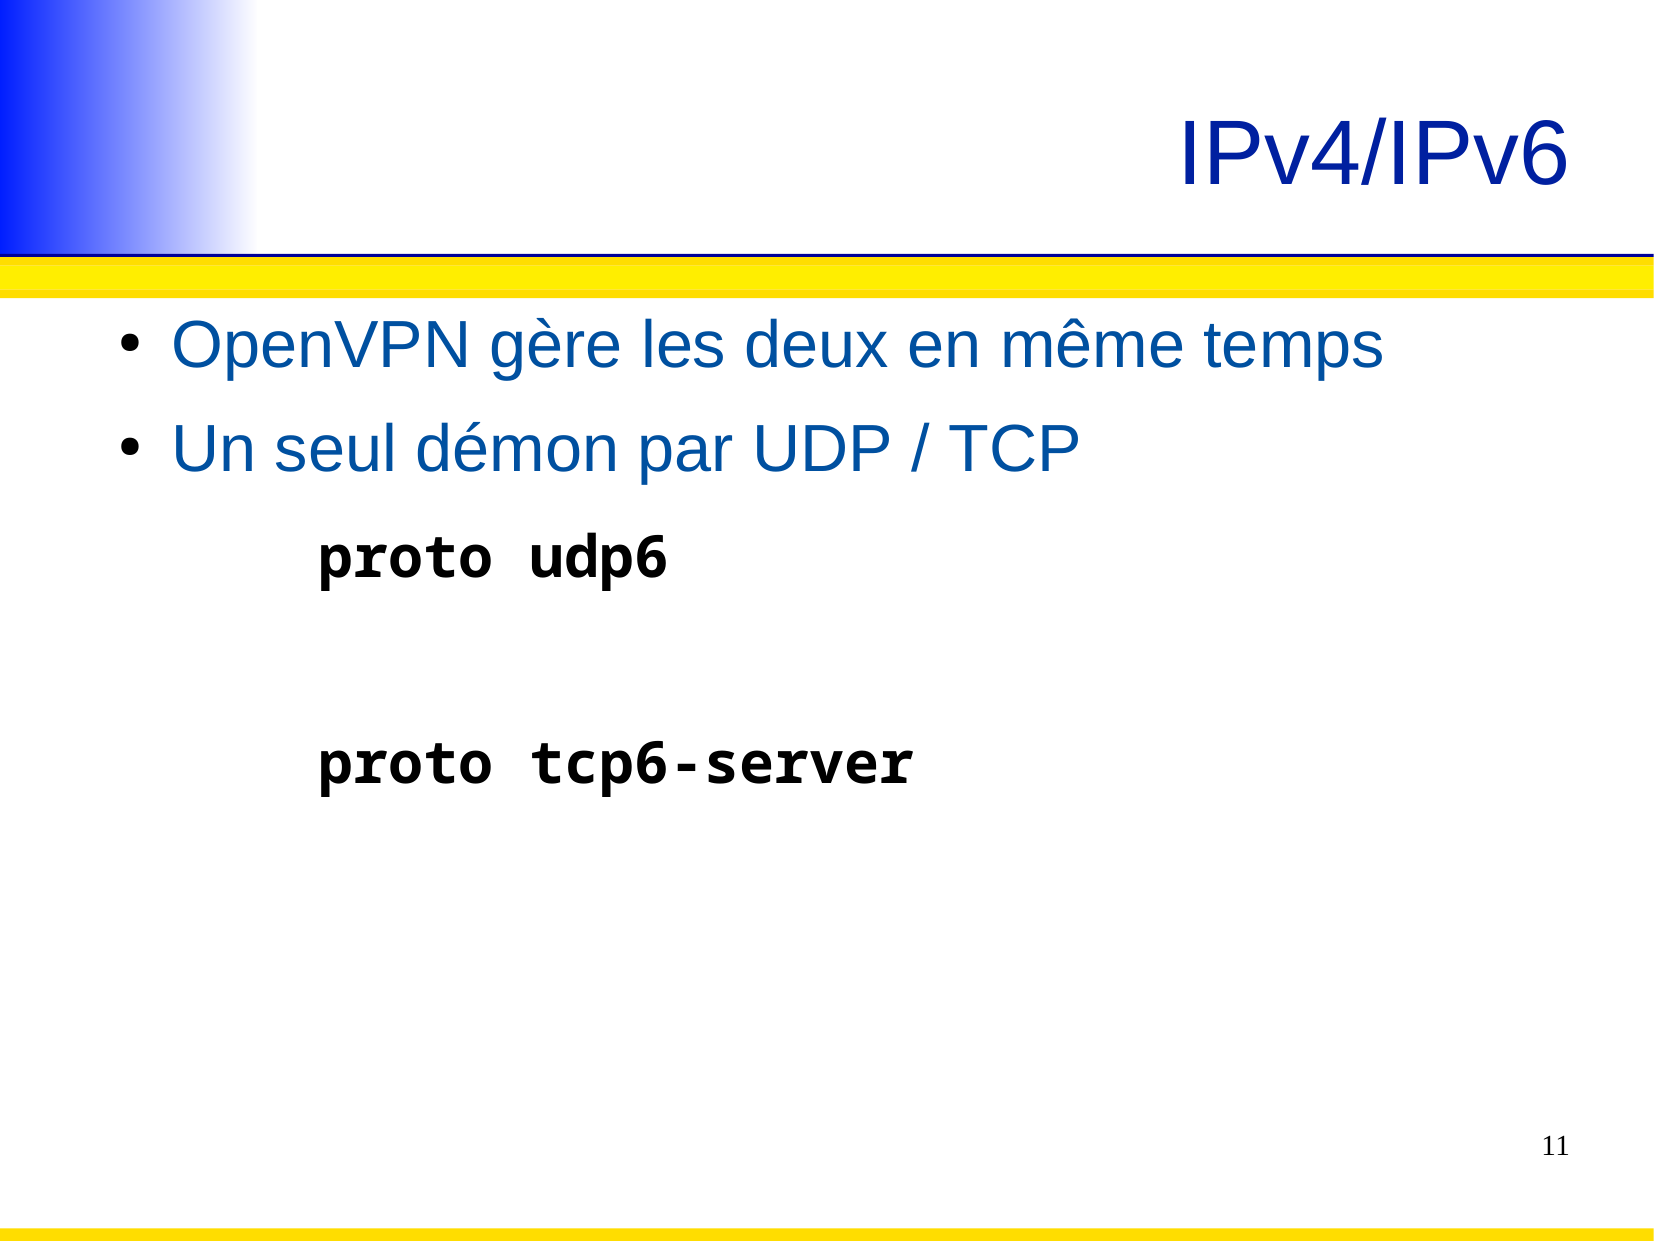

# IPv4/IPv6
OpenVPN gère les deux en même temps
Un seul démon par UDP / TCP
proto udp6
proto tcp6-server
11